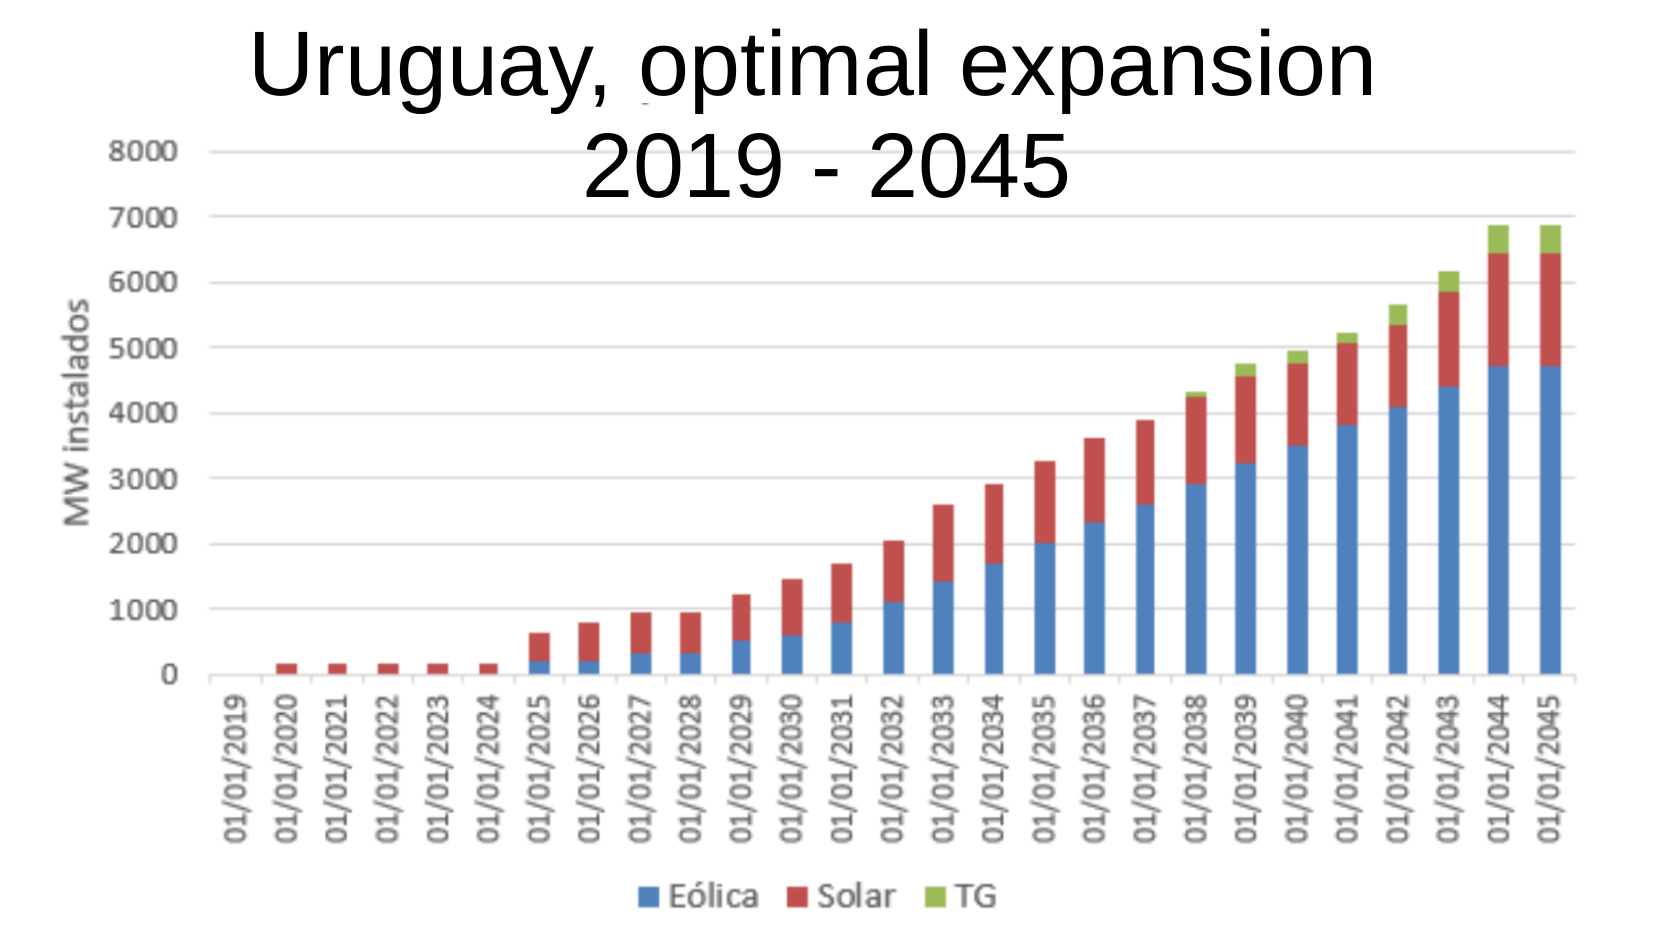

# Uruguay, optimal expansion 2019 - 2045
13